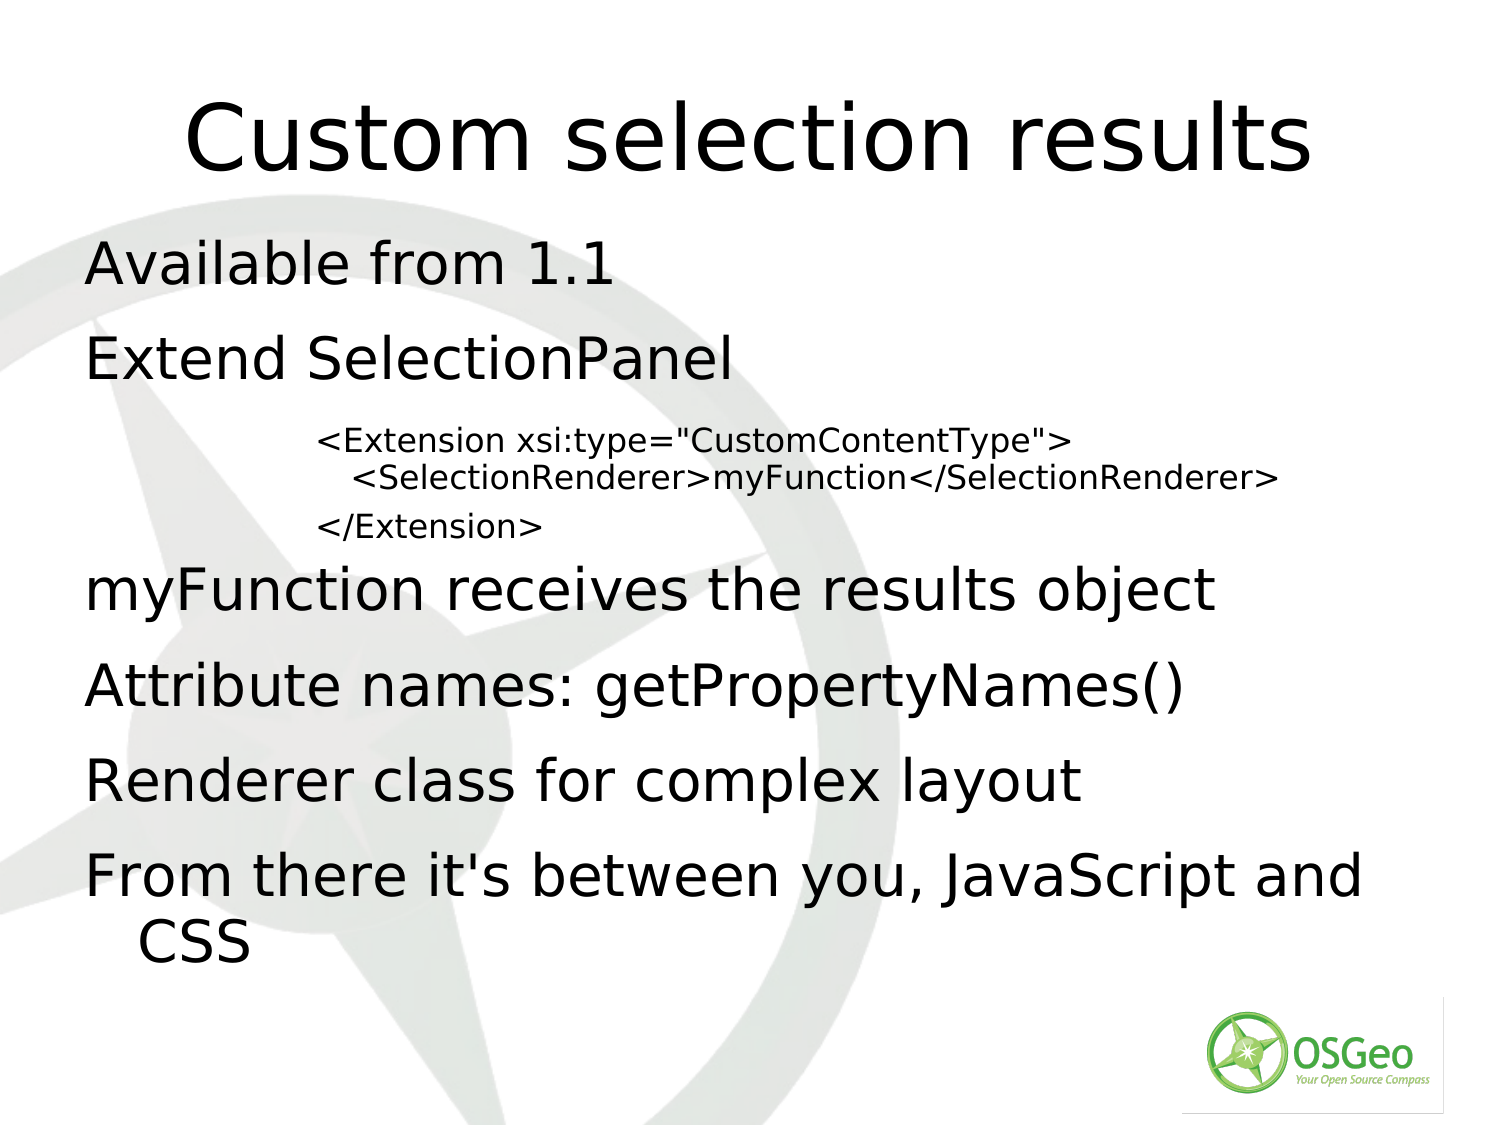

# Custom selection results
Available from 1.1
Extend SelectionPanel
<Extension xsi:type="CustomContentType"> <SelectionRenderer>myFunction</SelectionRenderer>
</Extension>
myFunction receives the results object
Attribute names: getPropertyNames()
Renderer class for complex layout
From there it's between you, JavaScript and CSS